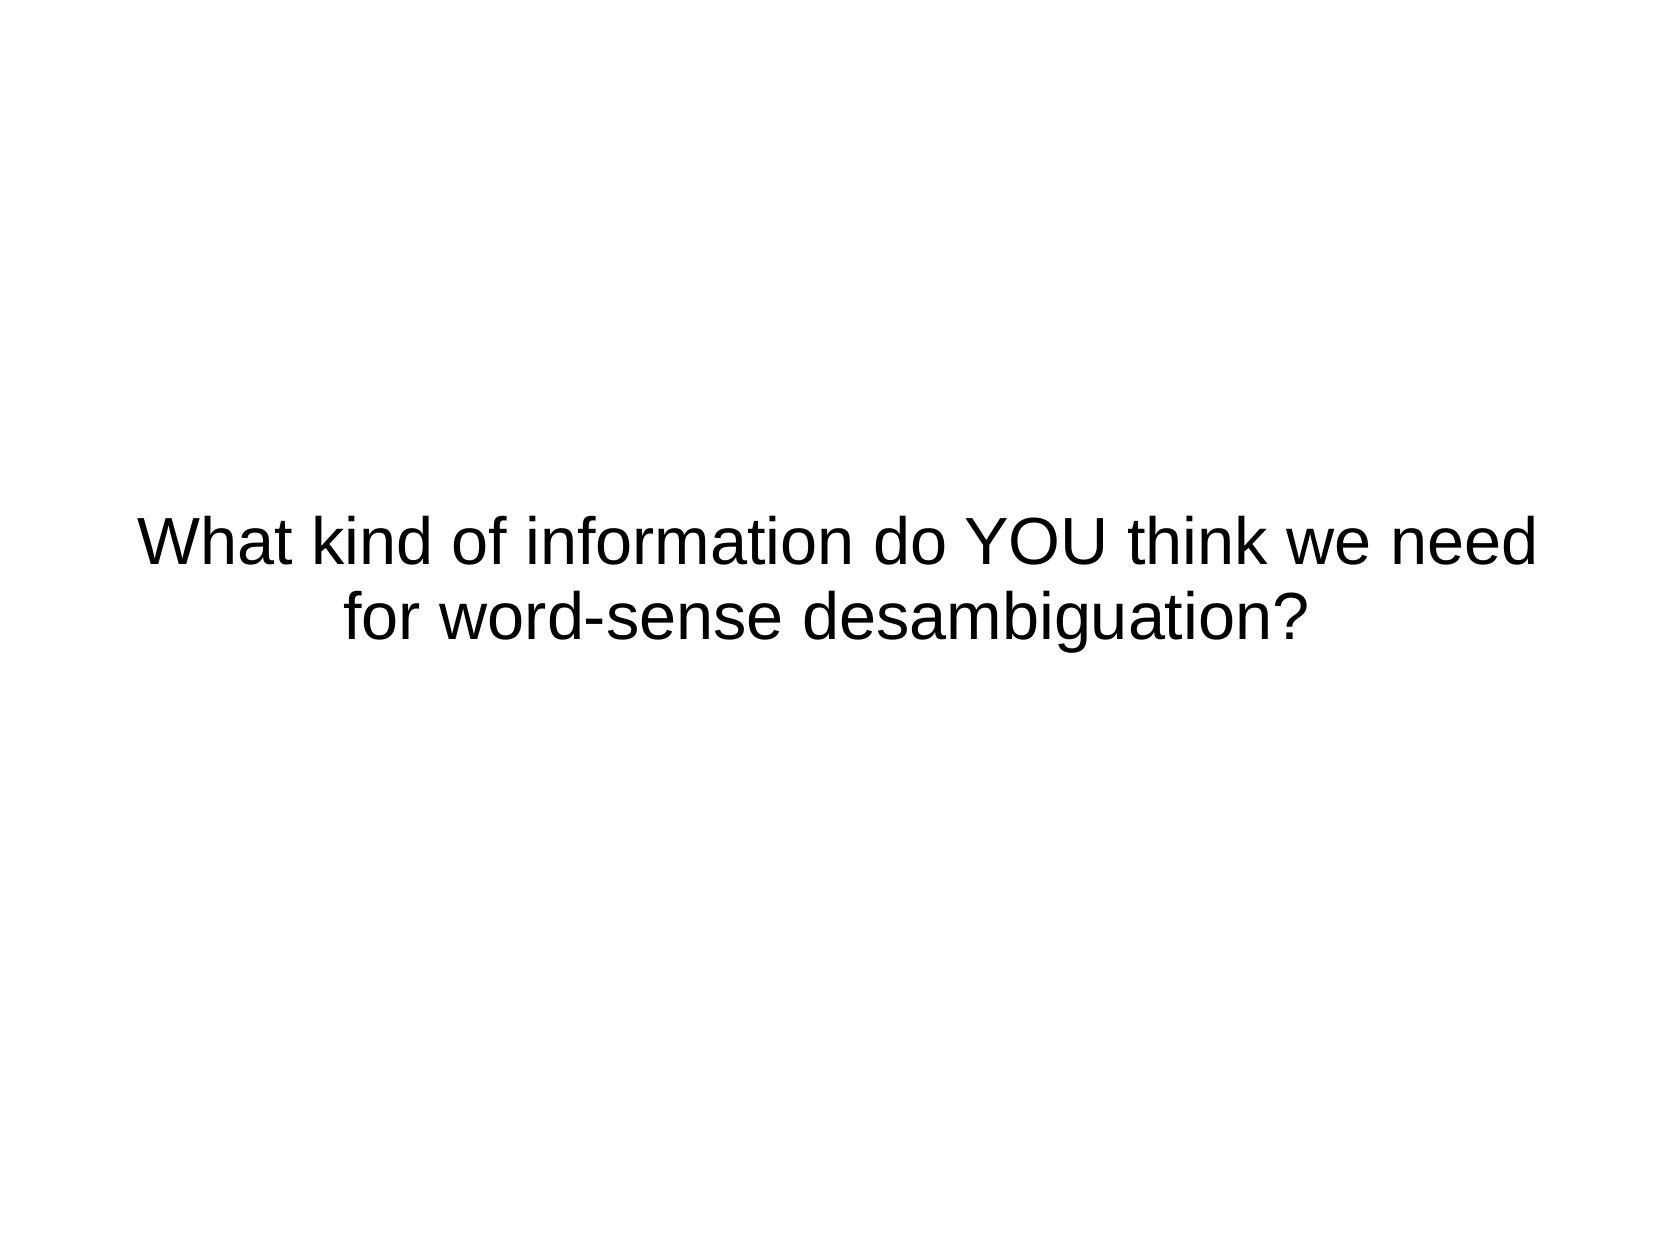

# What kind of information do YOU think we need for word-sense desambiguation?